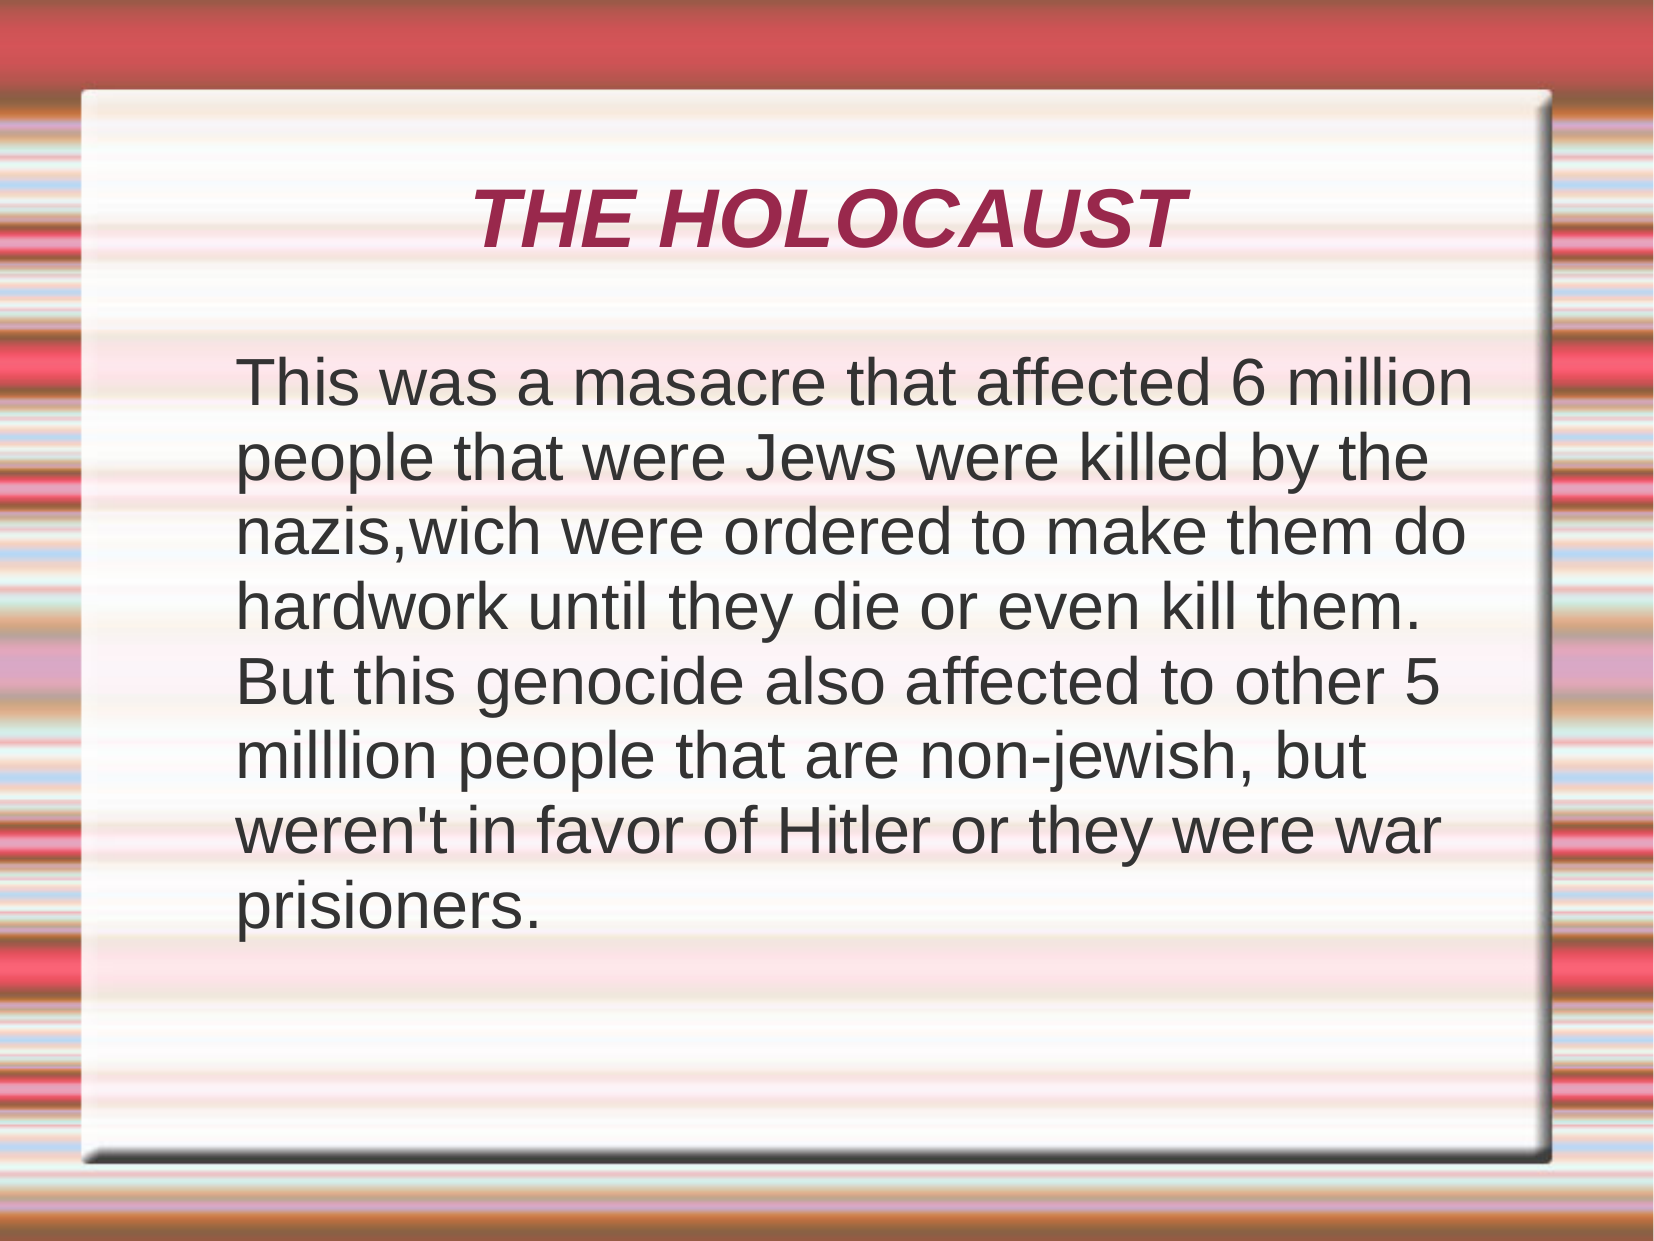

# THE HOLOCAUST
This was a masacre that affected 6 million people that were Jews were killed by the nazis,wich were ordered to make them do hardwork until they die or even kill them.
But this genocide also affected to other 5 milllion people that are non-jewish, but weren't in favor of Hitler or they were war prisioners.